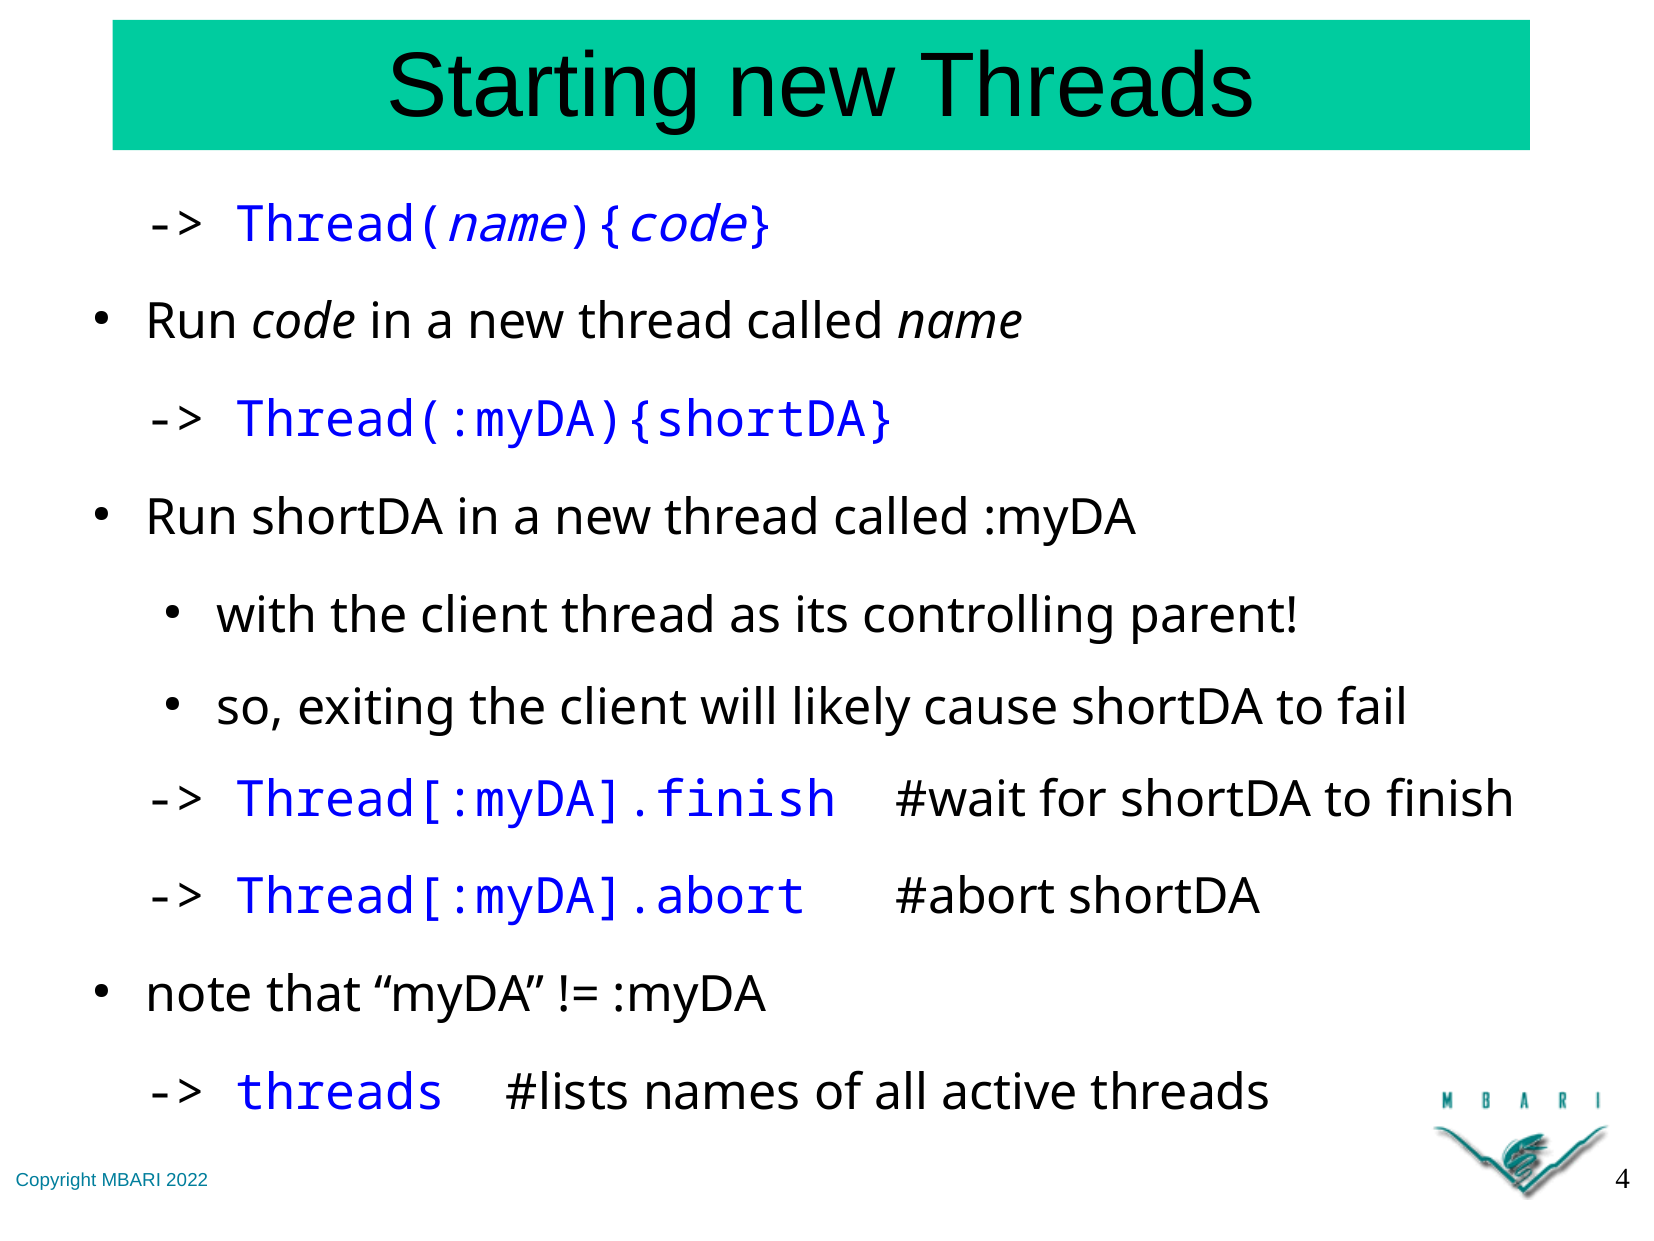

# Starting new Threads
-> Thread(name){code}
Run code in a new thread called name
-> Thread(:myDA){shortDA}
Run shortDA in a new thread called :myDA
with the client thread as its controlling parent!
so, exiting the client will likely cause shortDA to fail
-> Thread[:myDA].finish #wait for shortDA to finish
-> Thread[:myDA].abort #abort shortDA
note that “myDA” != :myDA
-> threads #lists names of all active threads